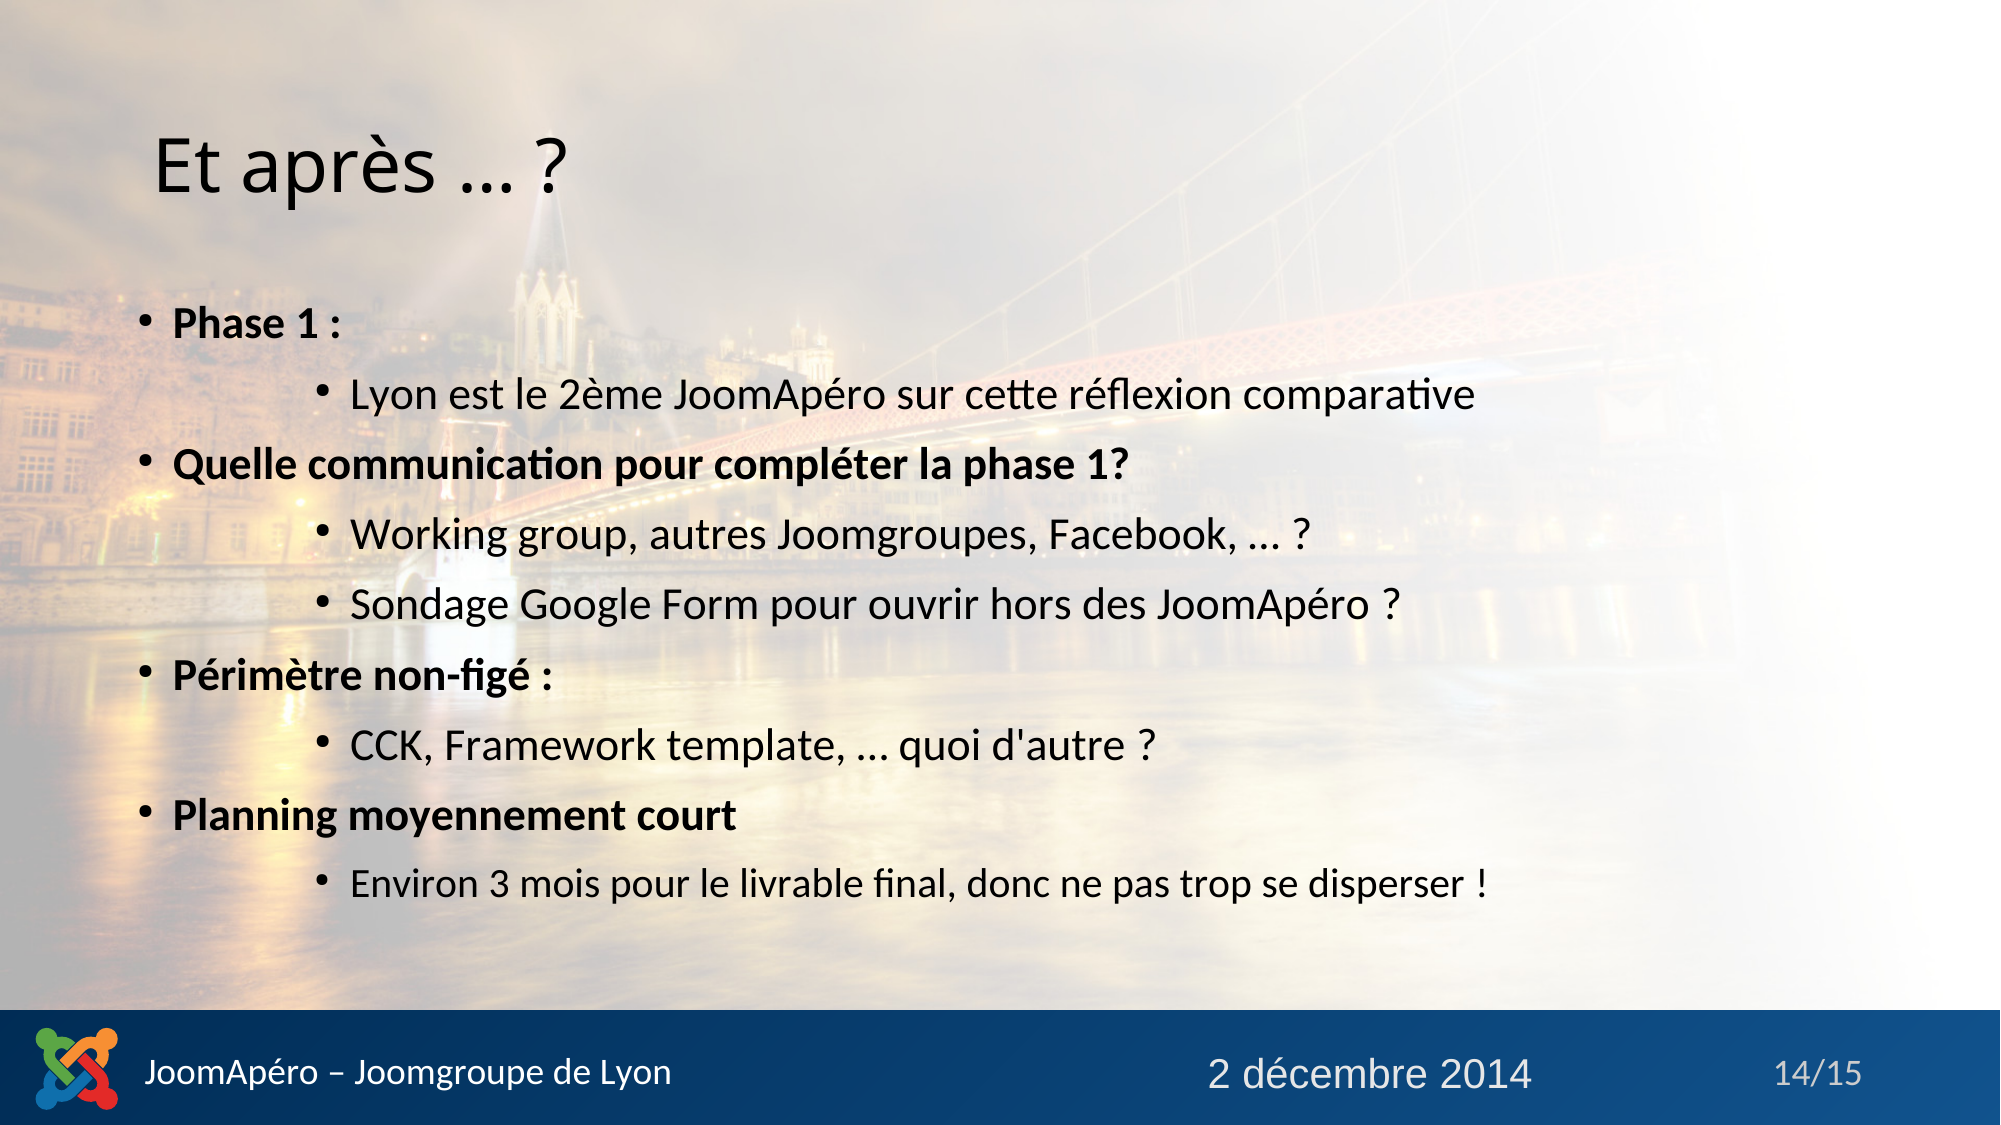

# Et après … ?
Phase 1 :
Lyon est le 2ème JoomApéro sur cette réflexion comparative
Quelle communication pour compléter la phase 1?
Working group, autres Joomgroupes, Facebook, … ?
Sondage Google Form pour ouvrir hors des JoomApéro ?
Périmètre non-figé :
CCK, Framework template, … quoi d'autre ?
Planning moyennement court
Environ 3 mois pour le livrable final, donc ne pas trop se disperser !
14